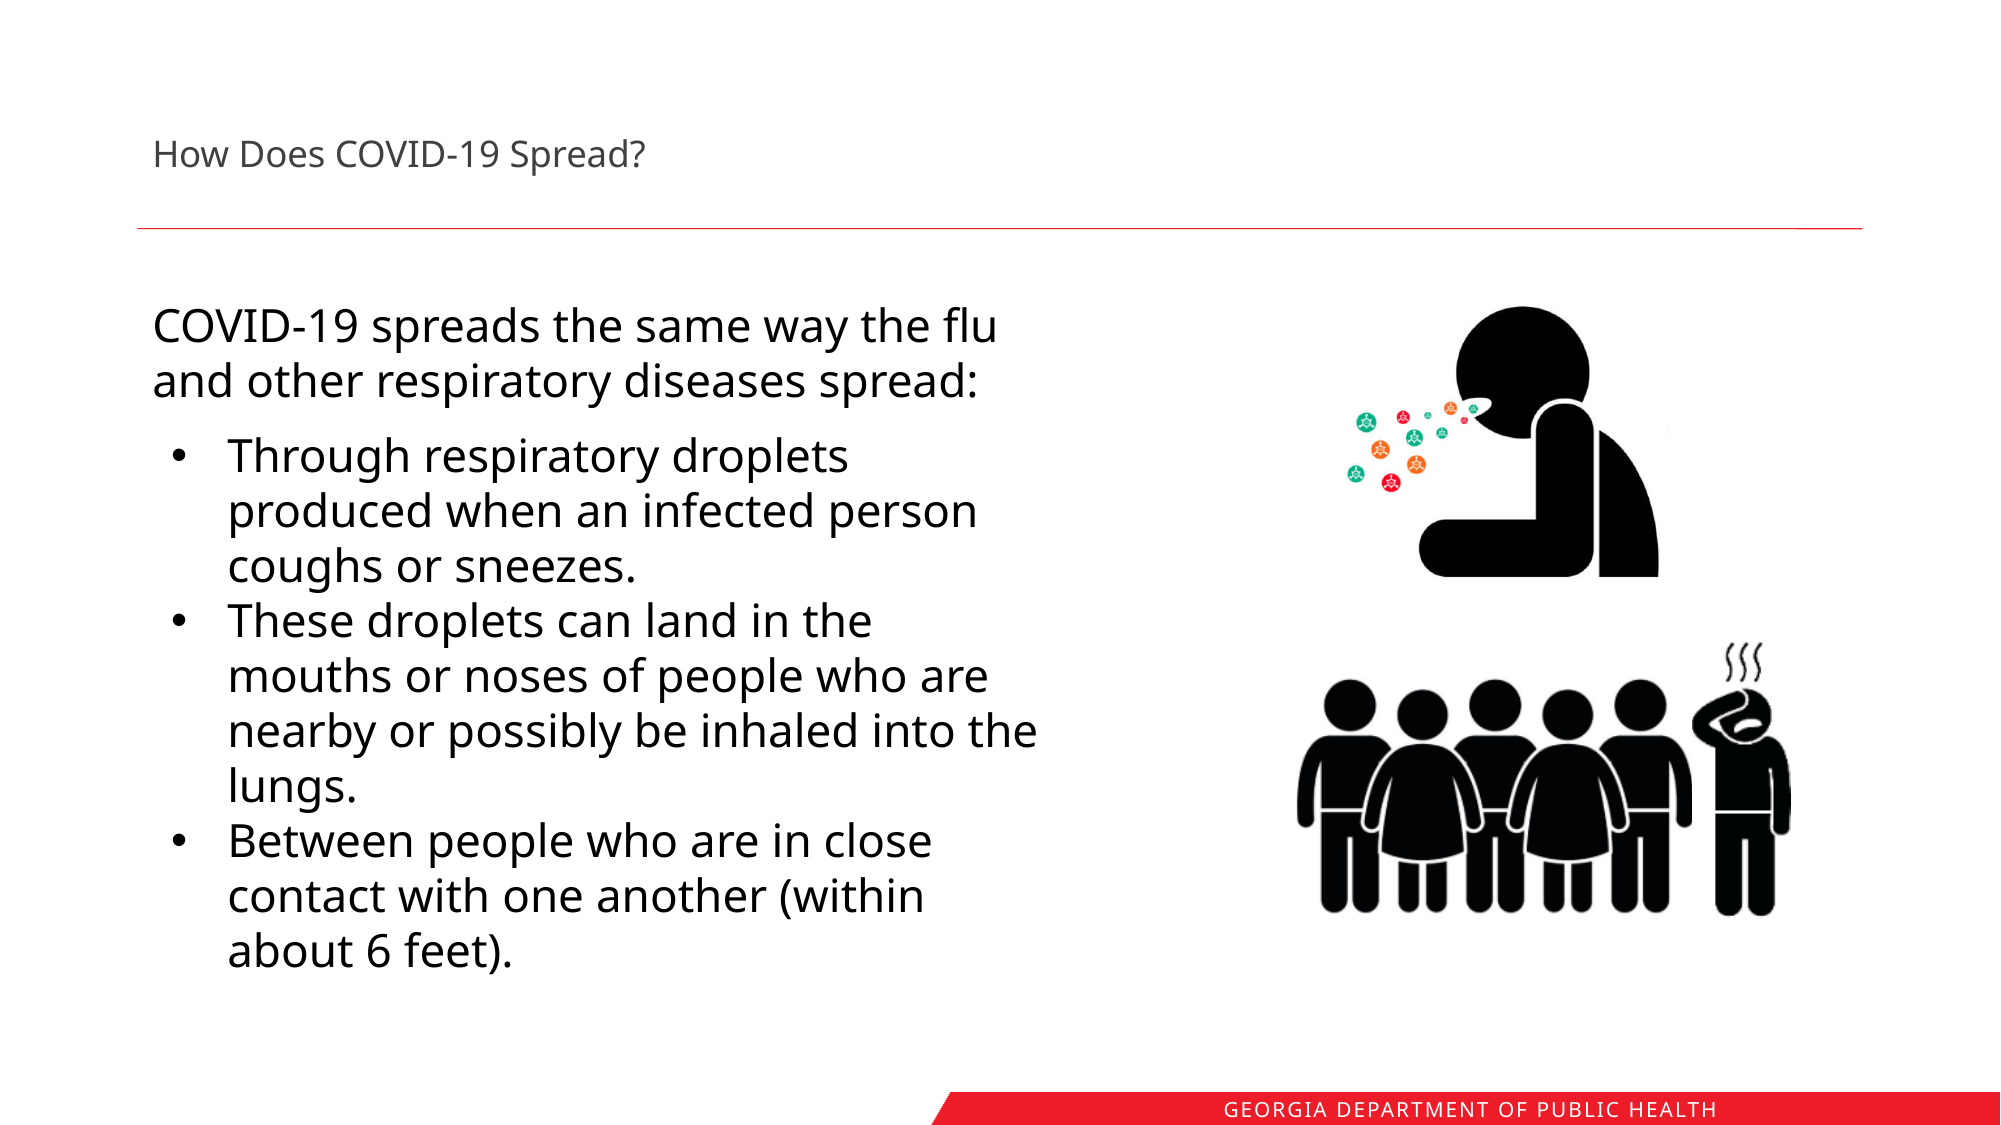

# How Does COVID-19 Spread?
COVID-19 spreads the same way the flu and other respiratory diseases spread:
Through respiratory droplets produced when an infected person coughs or sneezes.
These droplets can land in the mouths or noses of people who are nearby or possibly be inhaled into the lungs.
Between people who are in close contact with one another (within about 6 feet).